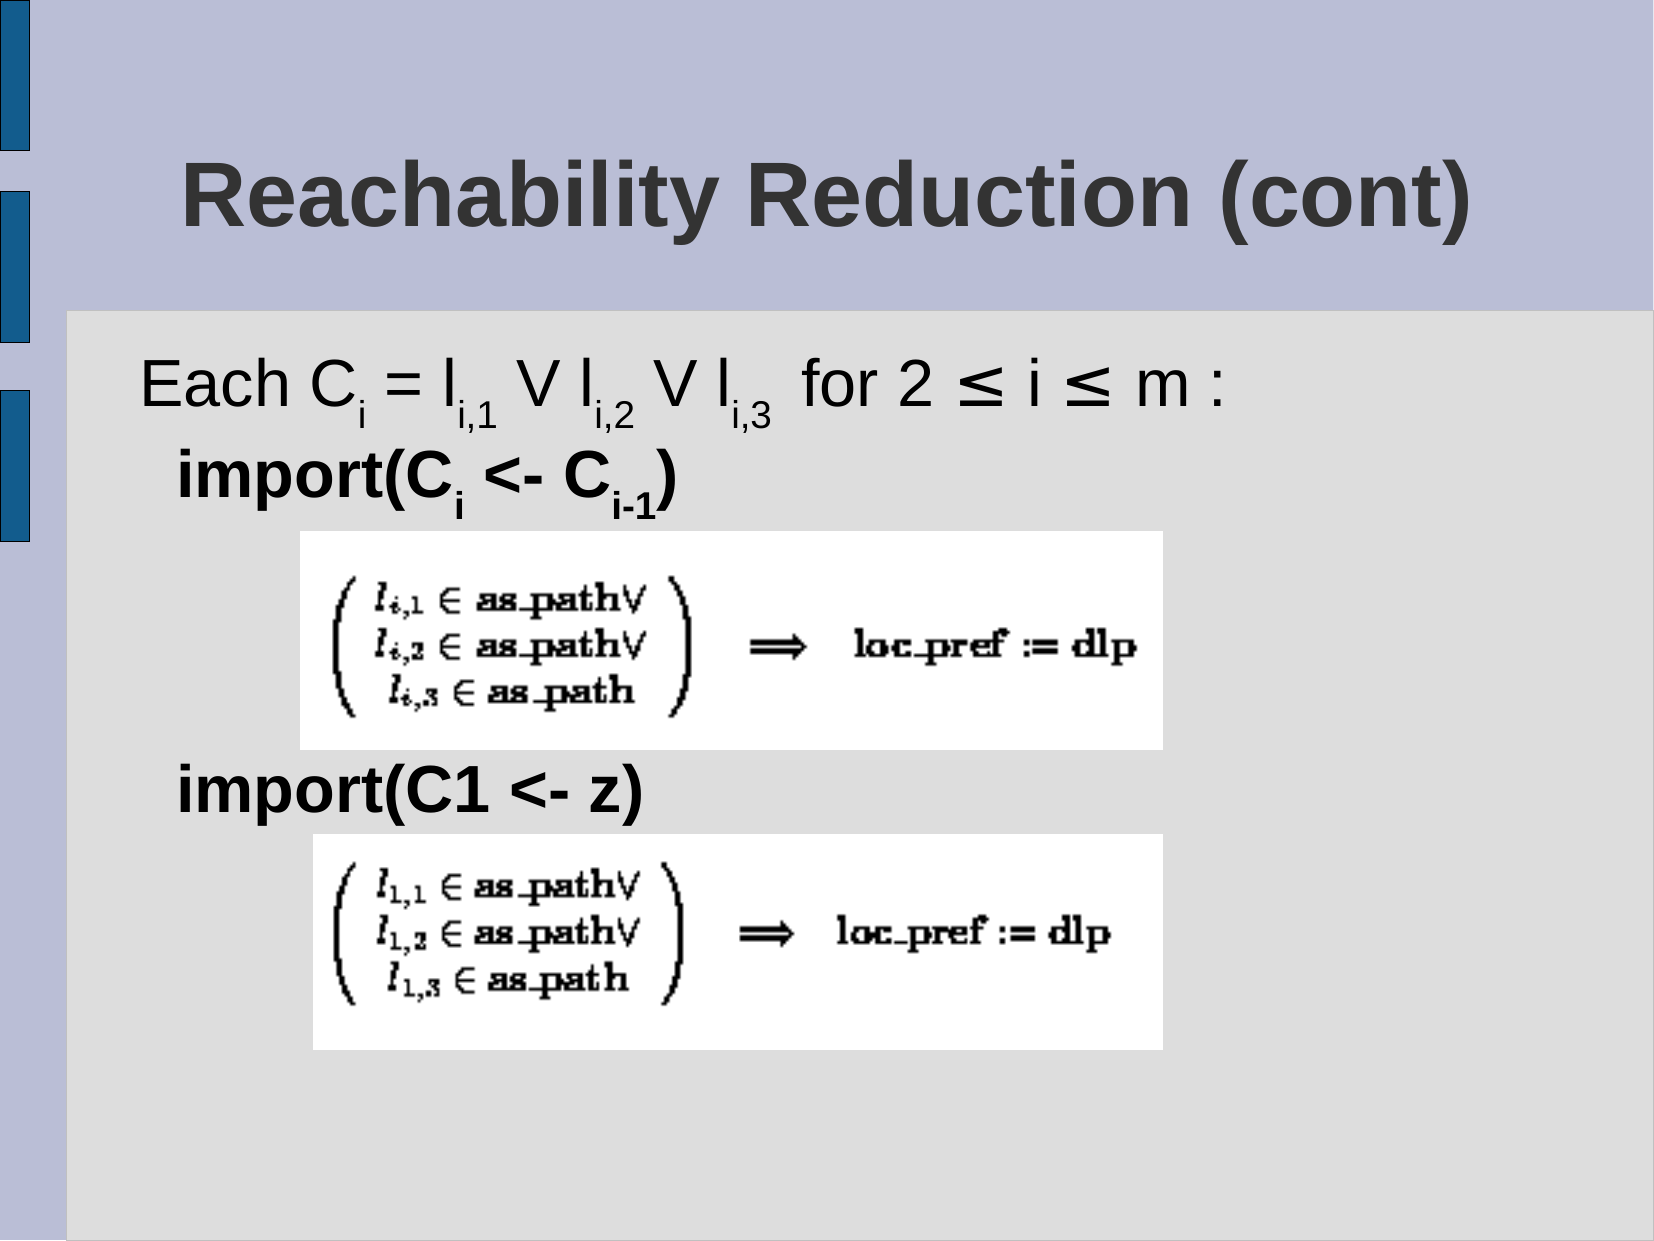

# Reachability Reduction (cont)
Each Ci = li,1 V li,2 V li,3 for 2 ≤ i ≤ m :
 import(Ci <- Ci-1)
 import(C1 <- z)